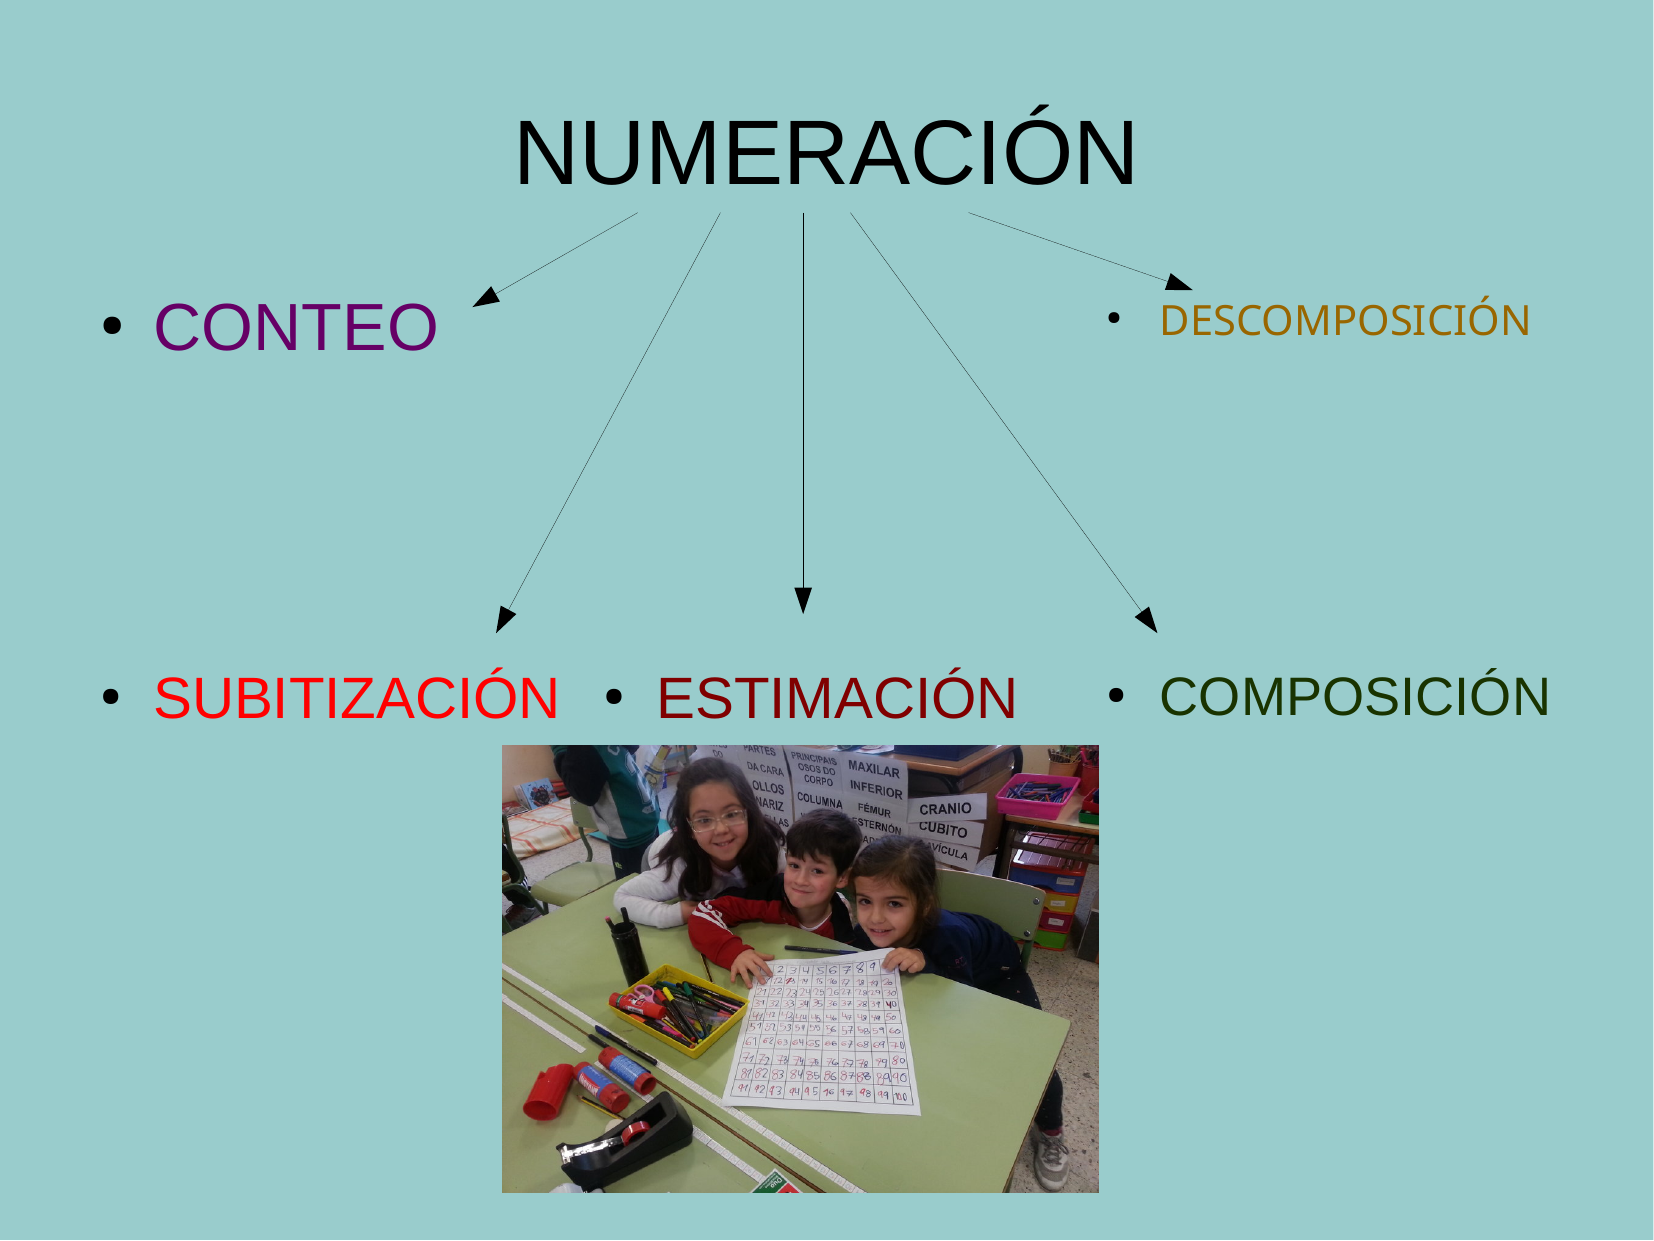

# NUMERACIÓN
CONTEO
DESCOMPOSICIÓN
SUBITIZACIÓN
ESTIMACIÓN
COMPOSICIÓN